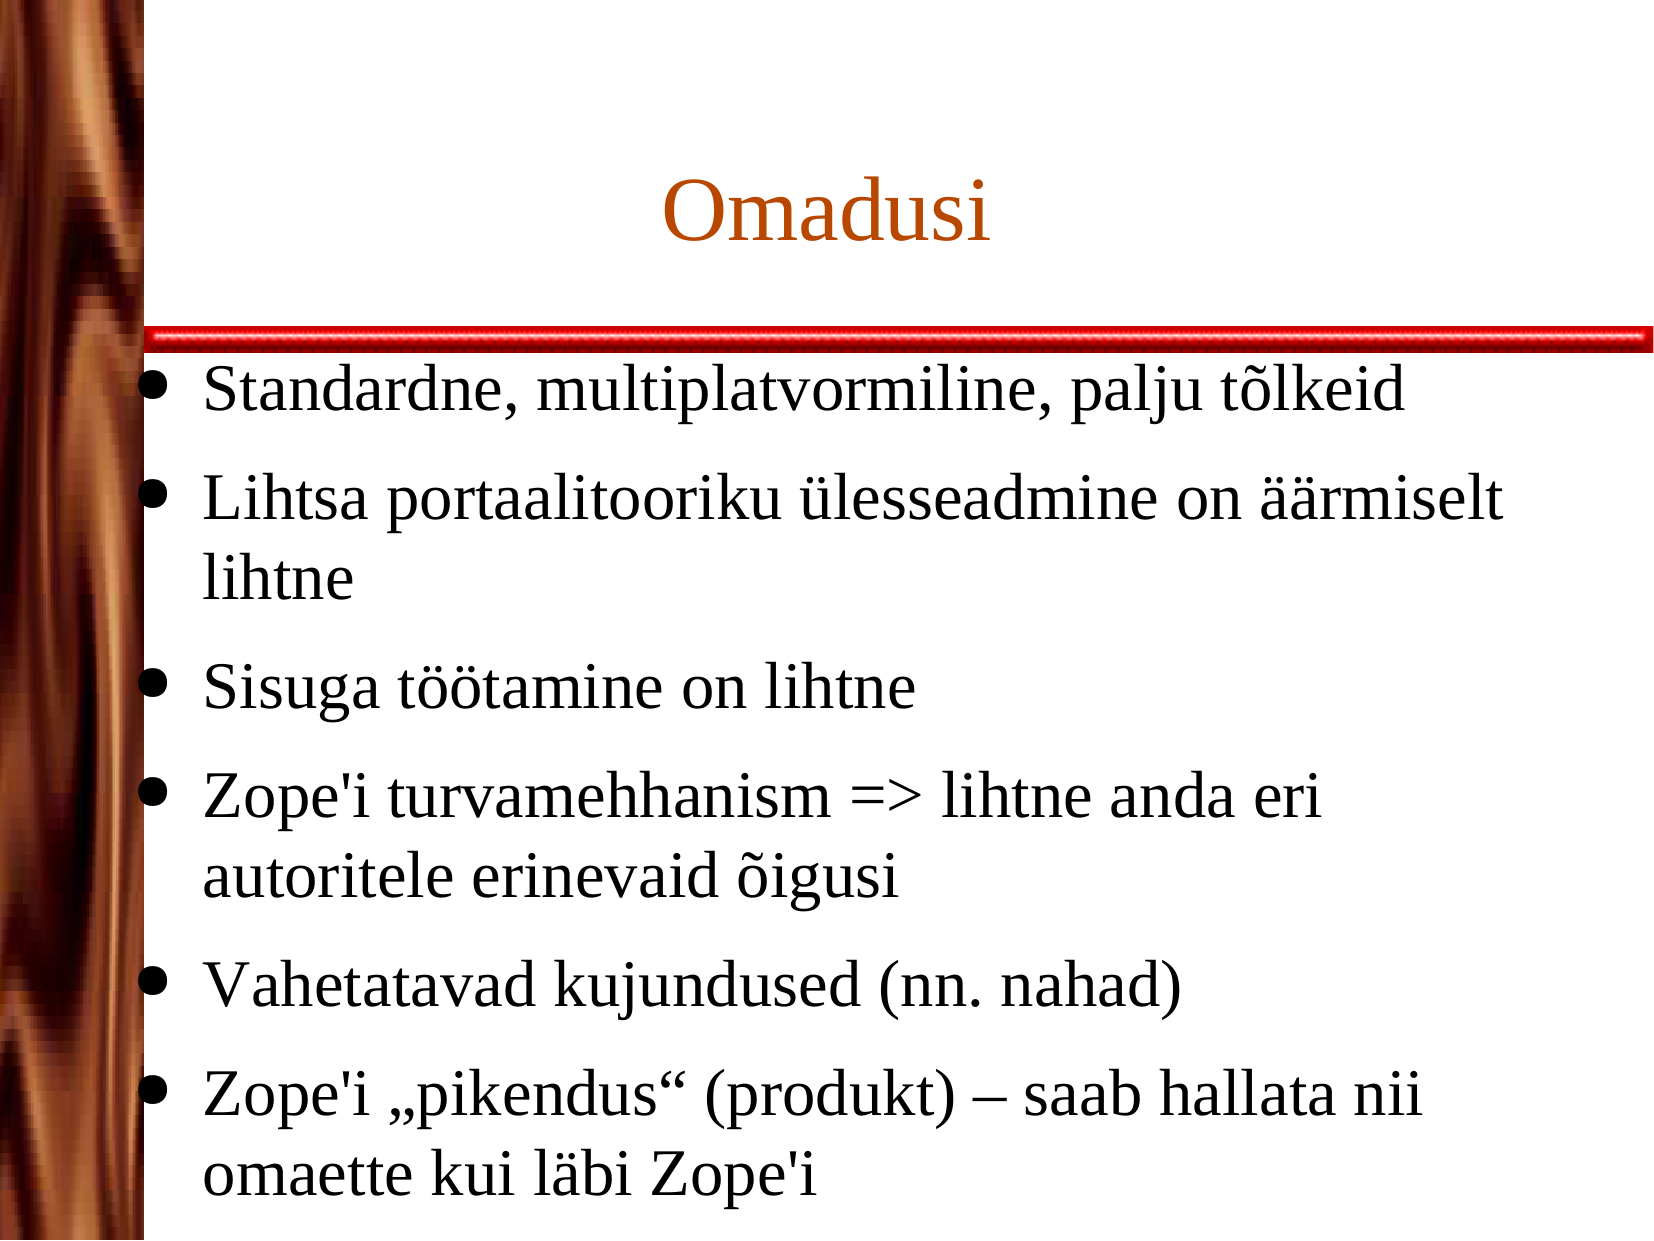

# Omadusi
Standardne, multiplatvormiline, palju tõlkeid
Lihtsa portaalitooriku ülesseadmine on äärmiselt lihtne
Sisuga töötamine on lihtne
Zope'i turvamehhanism => lihtne anda eri autoritele erinevaid õigusi
Vahetatavad kujundused (nn. nahad)
Zope'i „pikendus“ (produkt) – saab hallata nii omaette kui läbi Zope'i